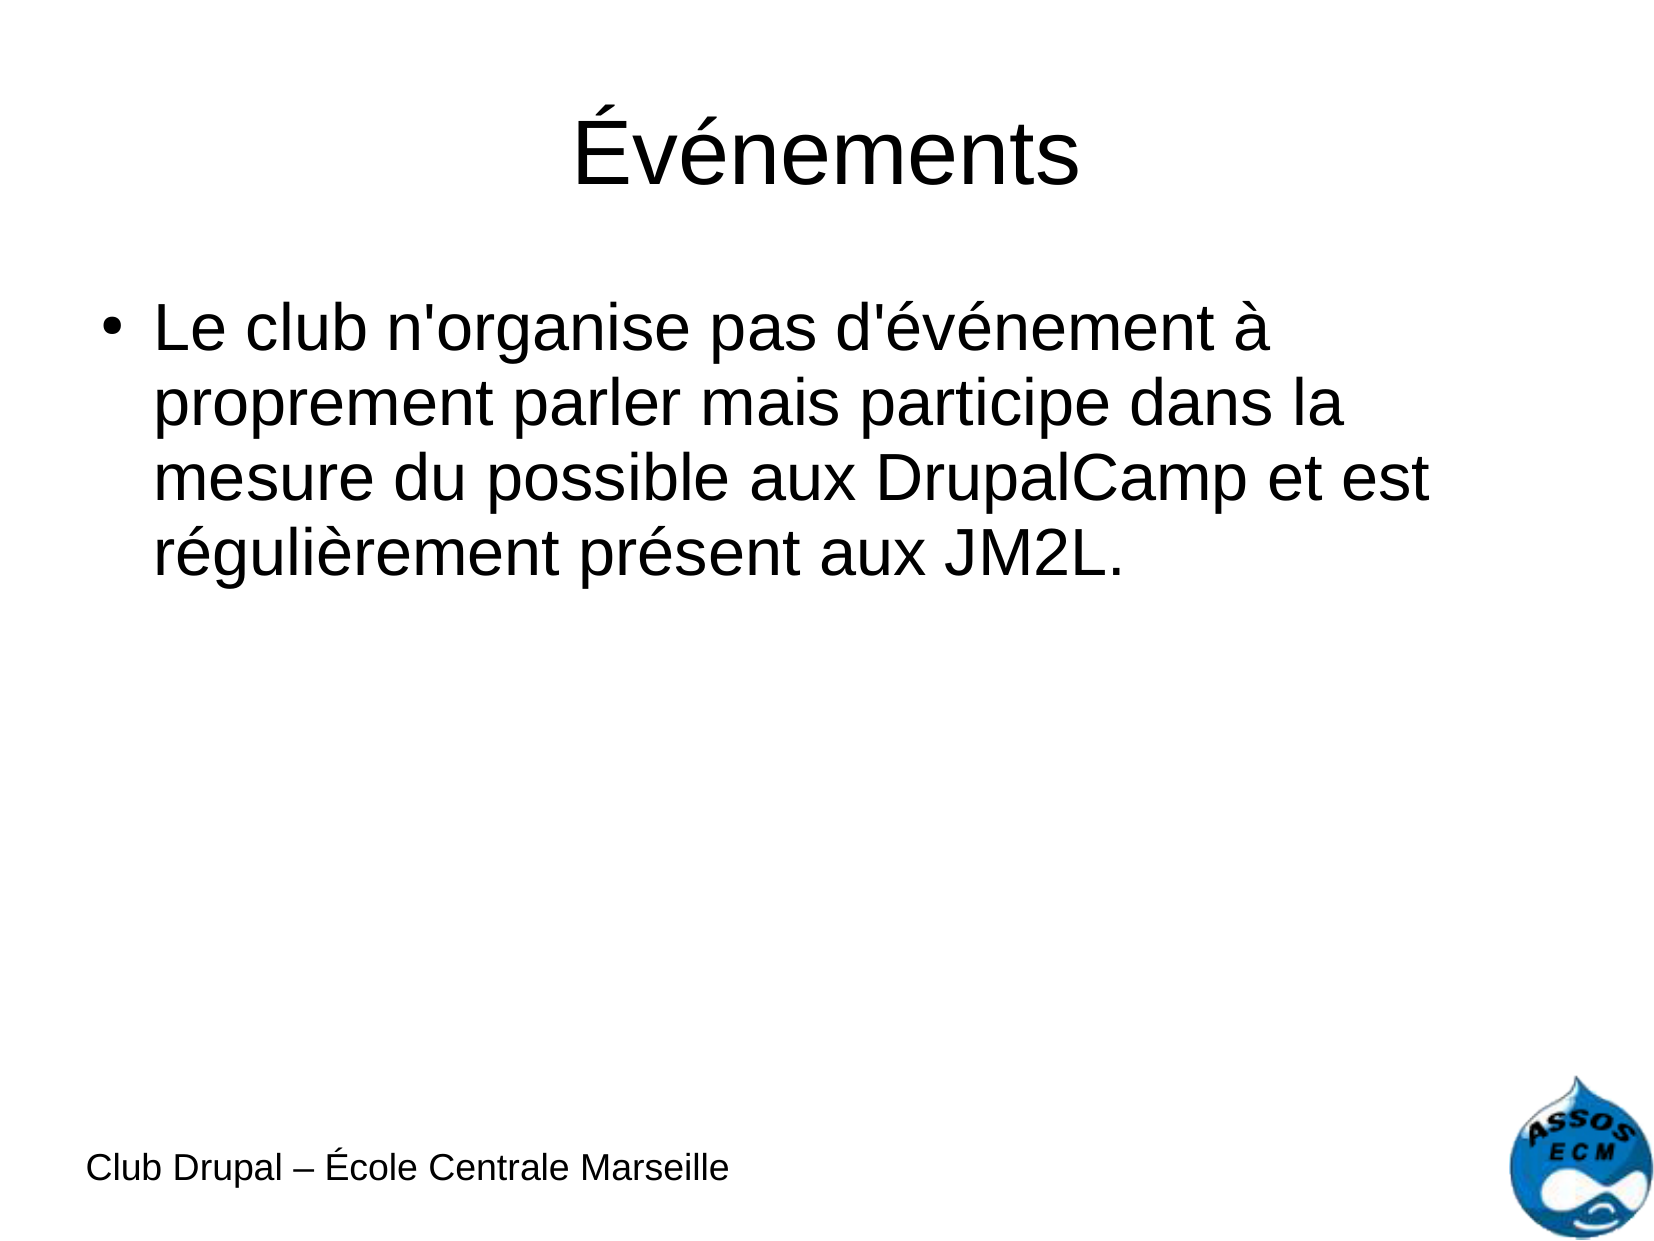

# Événements
Le club n'organise pas d'événement à proprement parler mais participe dans la mesure du possible aux DrupalCamp et est régulièrement présent aux JM2L.